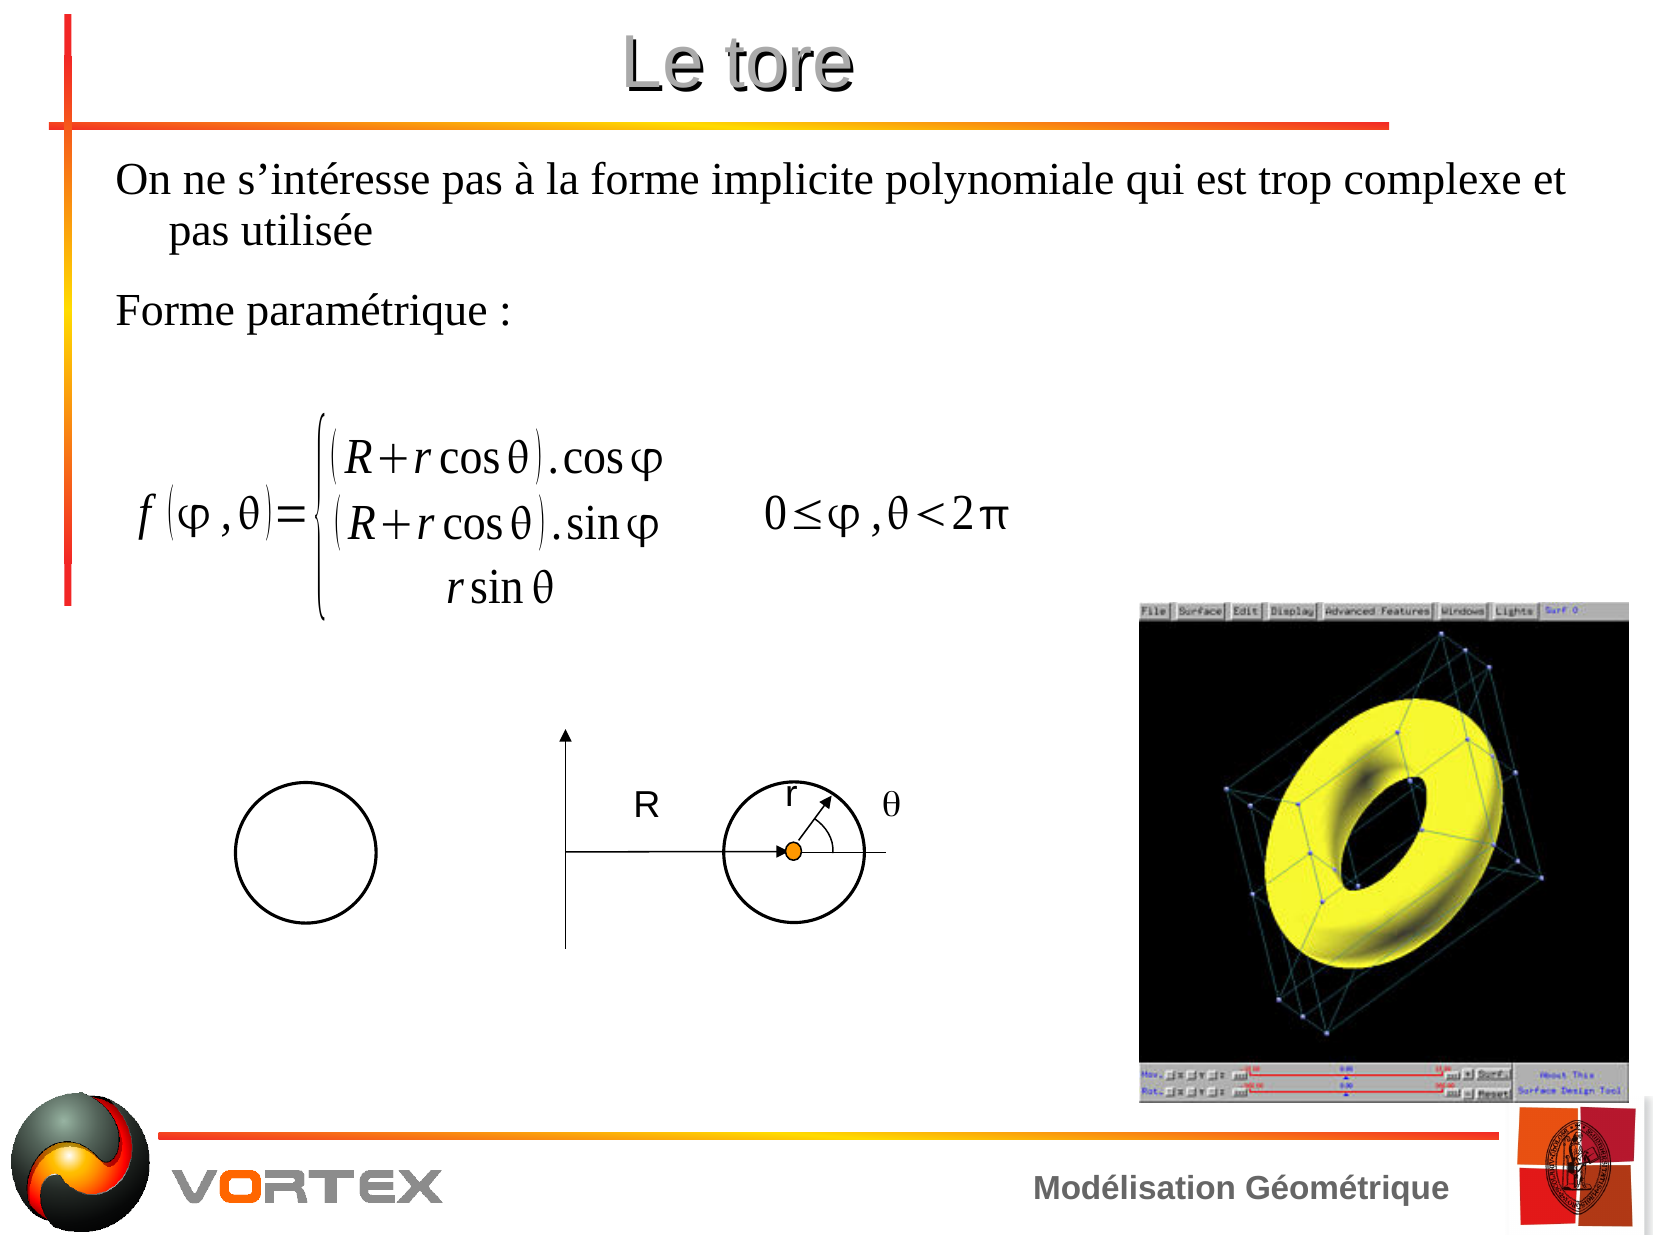

# Le tore
On ne s’intéresse pas à la forme implicite polynomiale qui est trop complexe et pas utilisée
Forme paramétrique :
r
R
